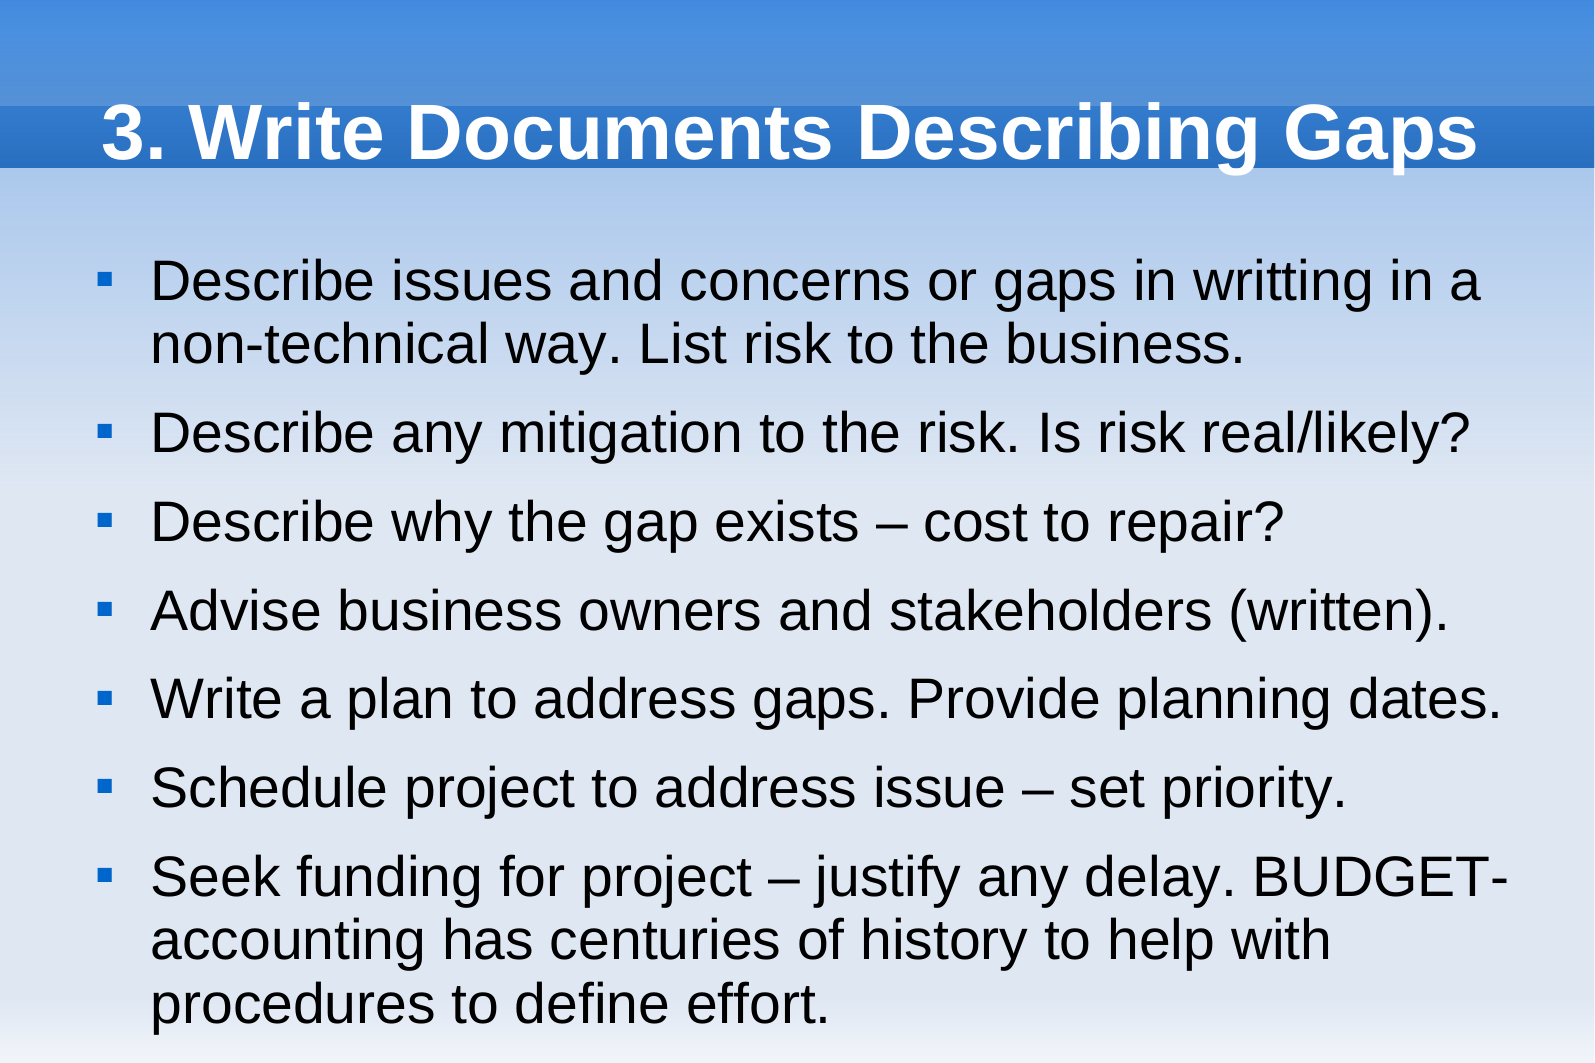

# 3. Write Documents Describing Gaps
Describe issues and concerns or gaps in writting in a non-technical way. List risk to the business.
Describe any mitigation to the risk. Is risk real/likely?
Describe why the gap exists – cost to repair?
Advise business owners and stakeholders (written).
Write a plan to address gaps. Provide planning dates.
Schedule project to address issue – set priority.
Seek funding for project – justify any delay. BUDGET- accounting has centuries of history to help with procedures to define effort.